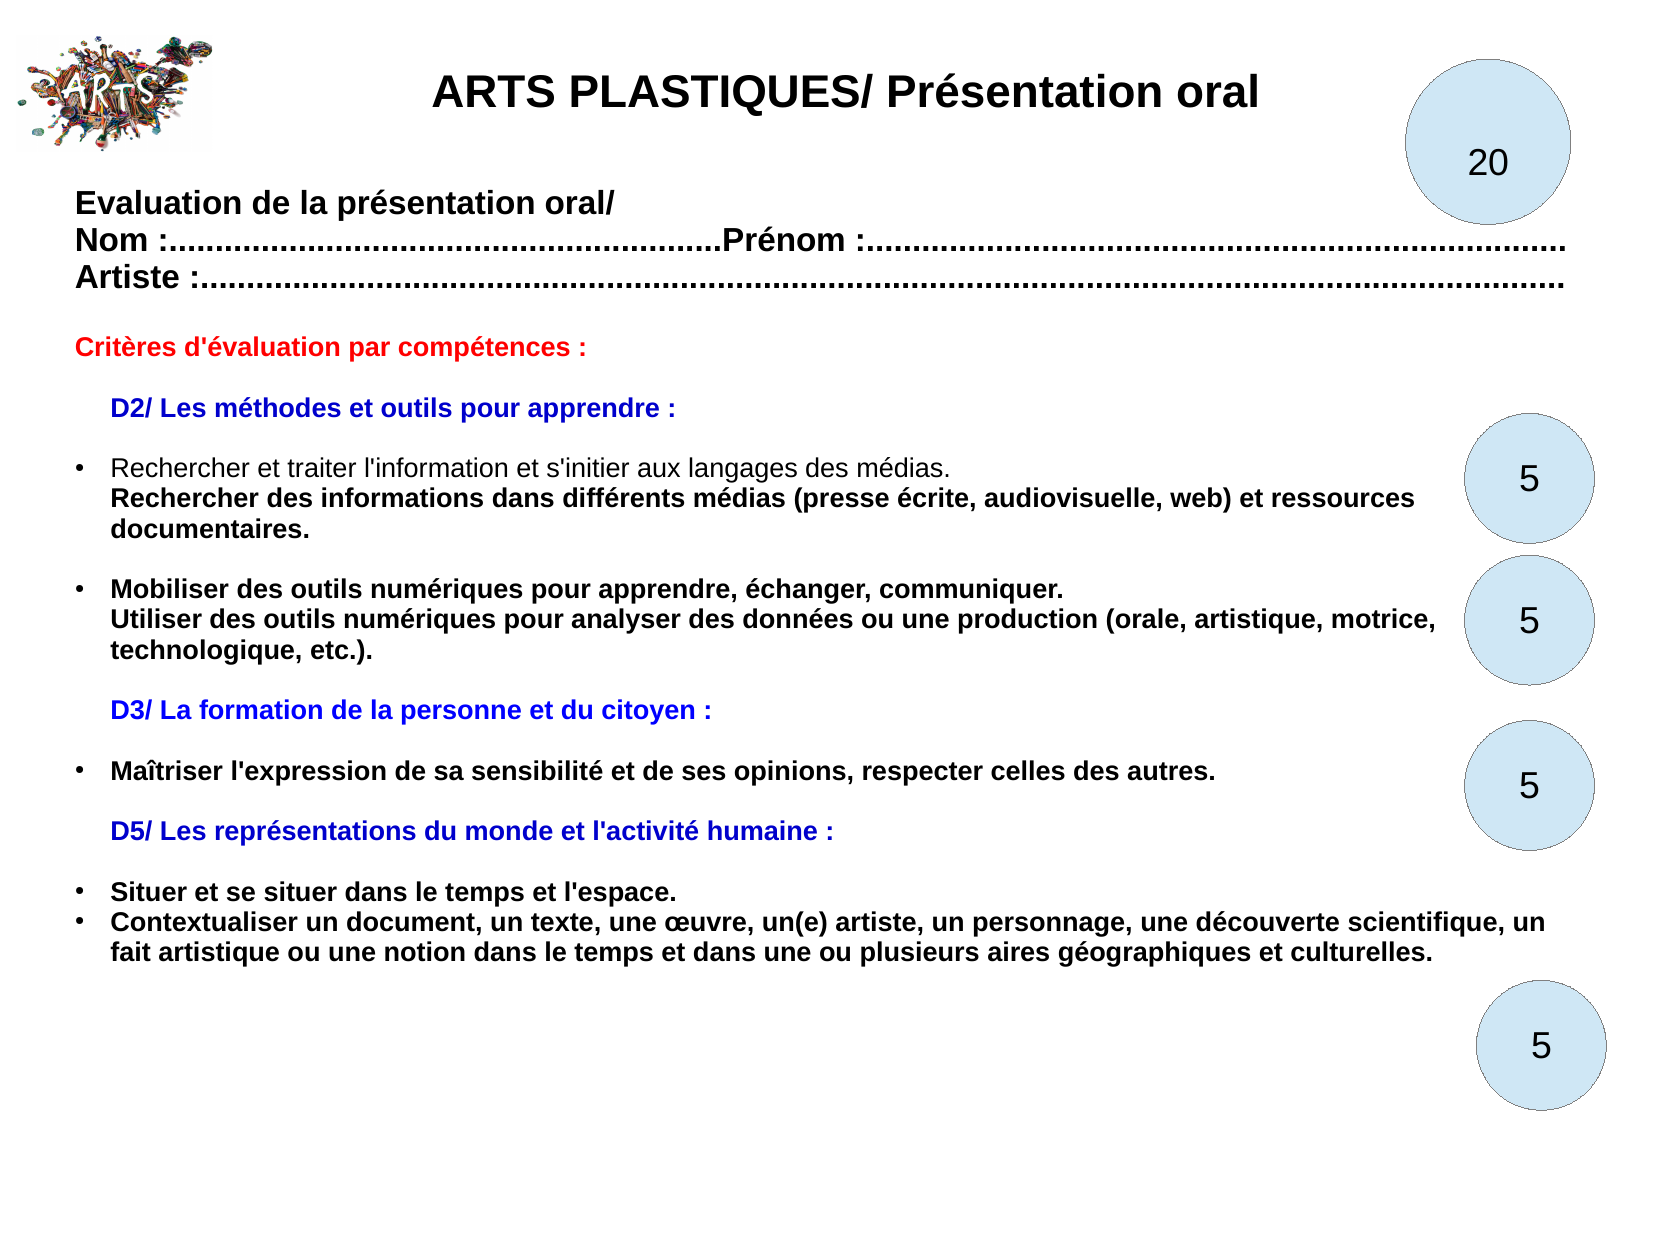

ARTS PLASTIQUES/ Présentation oral
20
Evaluation de la présentation oral/
Nom :............................................................Prénom :............................................................................
Artiste :....................................................................................................................................................
Critères d'évaluation par compétences :
D2/ Les méthodes et outils pour apprendre :
Rechercher et traiter l'information et s'initier aux langages des médias.
Rechercher des informations dans différents médias (presse écrite, audiovisuelle, web) et ressources documentaires.
Mobiliser des outils numériques pour apprendre, échanger, communiquer.
Utiliser des outils numériques pour analyser des données ou une production (orale, artistique, motrice, technologique, etc.).
D3/ La formation de la personne et du citoyen :
Maîtriser l'expression de sa sensibilité et de ses opinions, respecter celles des autres.
D5/ Les représentations du monde et l'activité humaine :
Situer et se situer dans le temps et l'espace.
Contextualiser un document, un texte, une œuvre, un(e) artiste, un personnage, une découverte scientifique, un fait artistique ou une notion dans le temps et dans une ou plusieurs aires géographiques et culturelles.
5
5
5
5